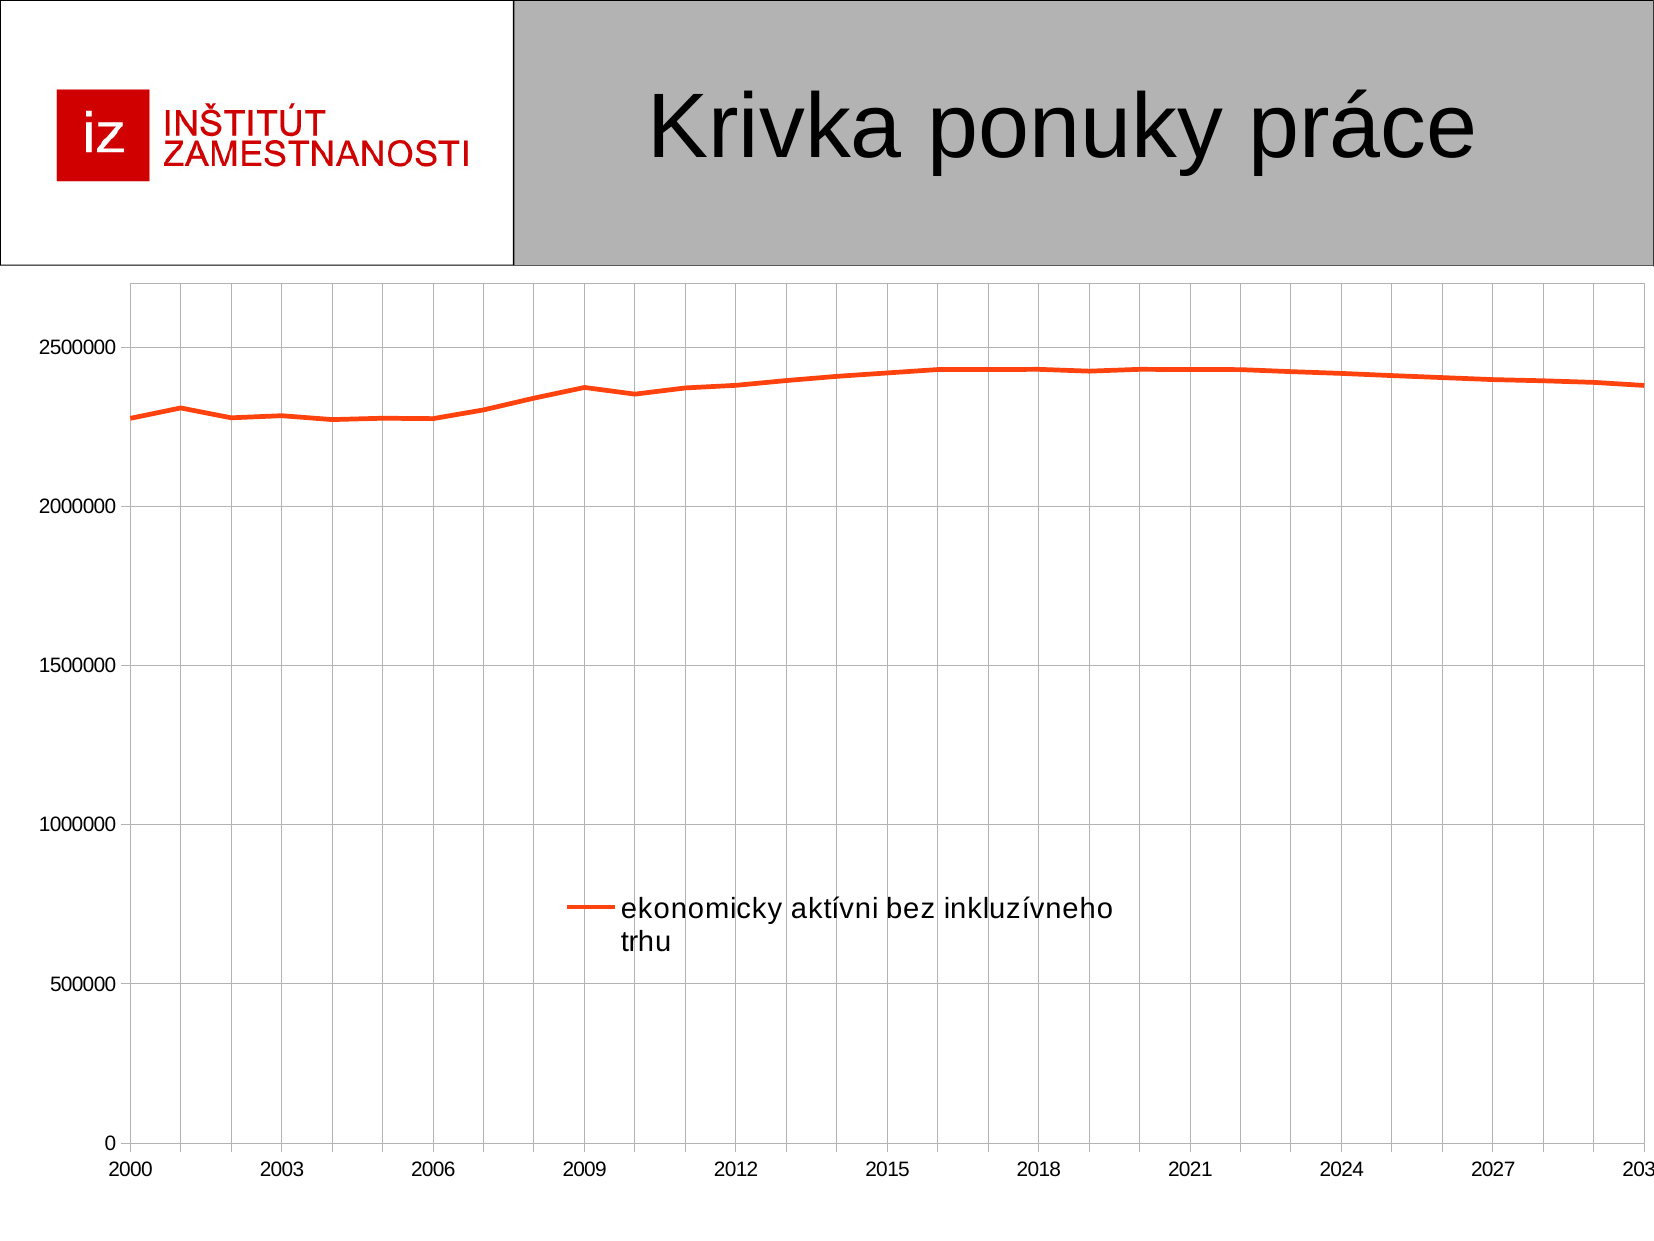

# Krivka ponuky práce
### Chart
| Category | ekonomicky aktívni bez inkluzívneho trhu |
|---|---|
| 2000 | 2276529.0 |
| None | 2309197.0 |
| None | 2278214.0 |
| 2003 | 2285021.0 |
| None | 2272710.0 |
| None | 2276966.0 |
| 2006 | 2275756.0 |
| None | 2303132.0 |
| None | 2339989.0 |
| 2009 | 2373590.0 |
| None | 2352578.0 |
| None | 2372198.0 |
| 2012 | 2380378.0 |
| None | 2395244.0 |
| None | 2408557.0 |
| 2015 | 2419191.0 |
| None | 2429755.0 |
| None | 2429901.0 |
| 2018 | 2430628.0 |
| None | 2424756.0 |
| None | 2430655.0 |
| 2021 | 2430092.0 |
| None | 2429713.0 |
| None | 2423277.0 |
| 2024 | 2417816.0 |
| None | 2410823.0 |
| None | 2404601.0 |
| 2027 | 2398388.0 |
| None | 2394655.0 |
| None | 2389502.0 |
| 2030 | 2379977.0 |